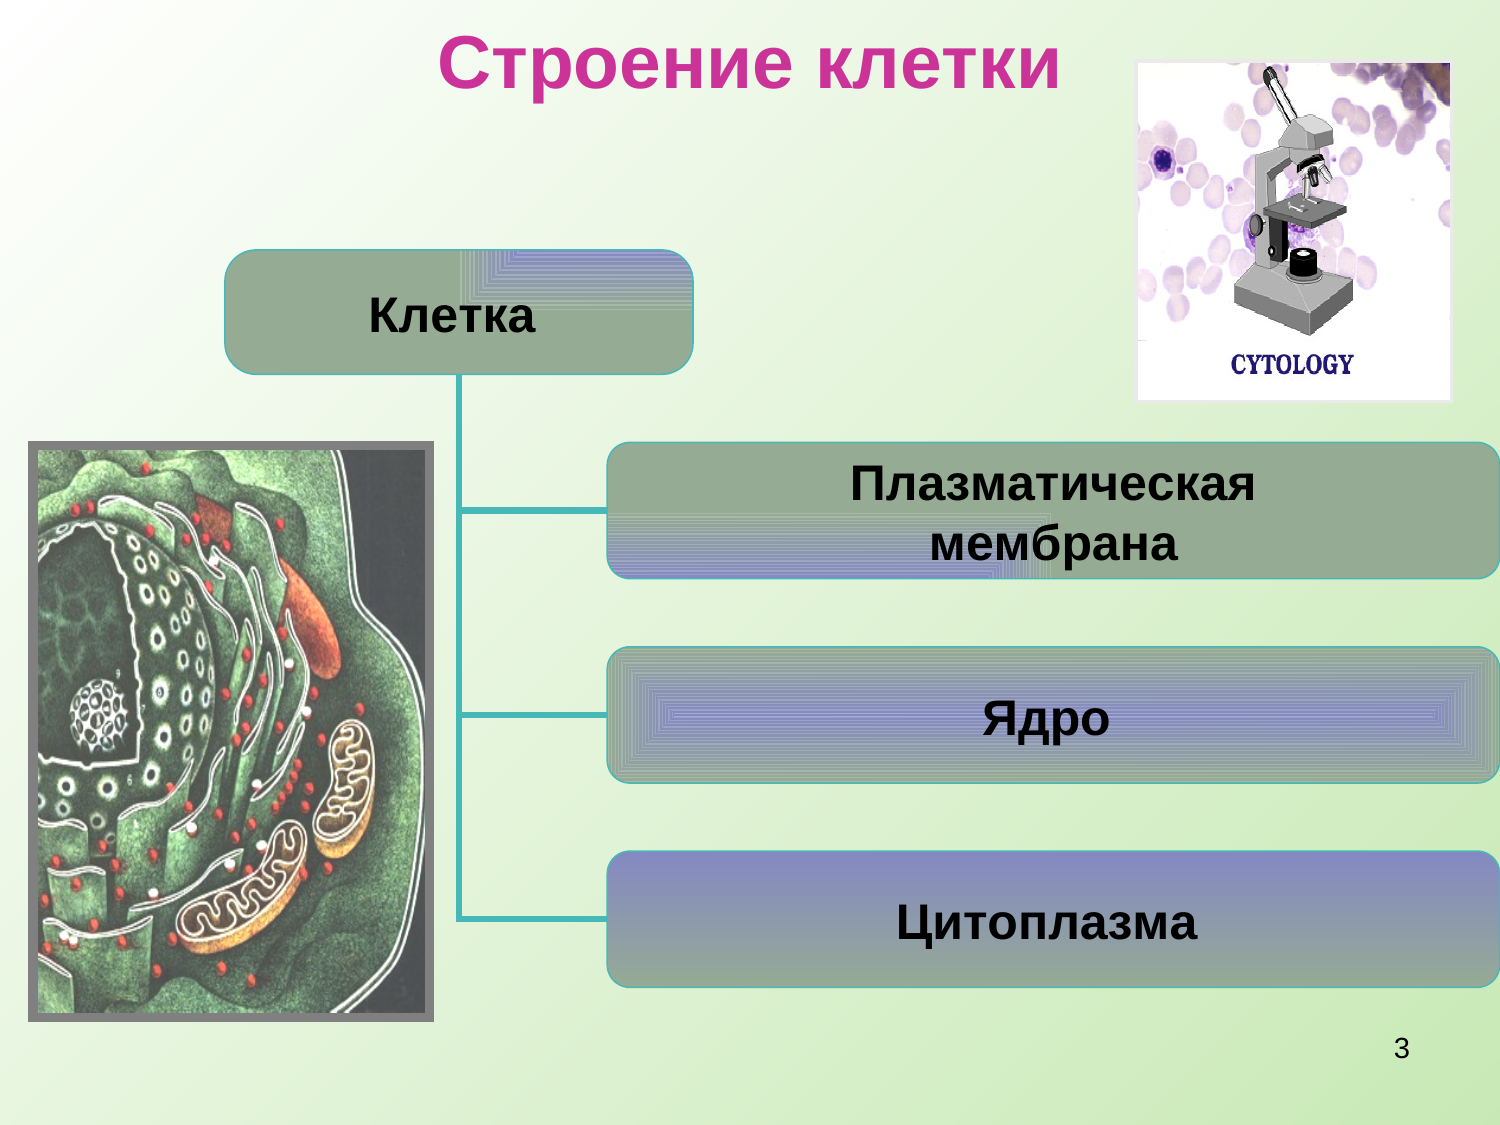

# Строение клетки
Клетка
Плазматическая
мембрана
Ядро
Цитоплазма
3